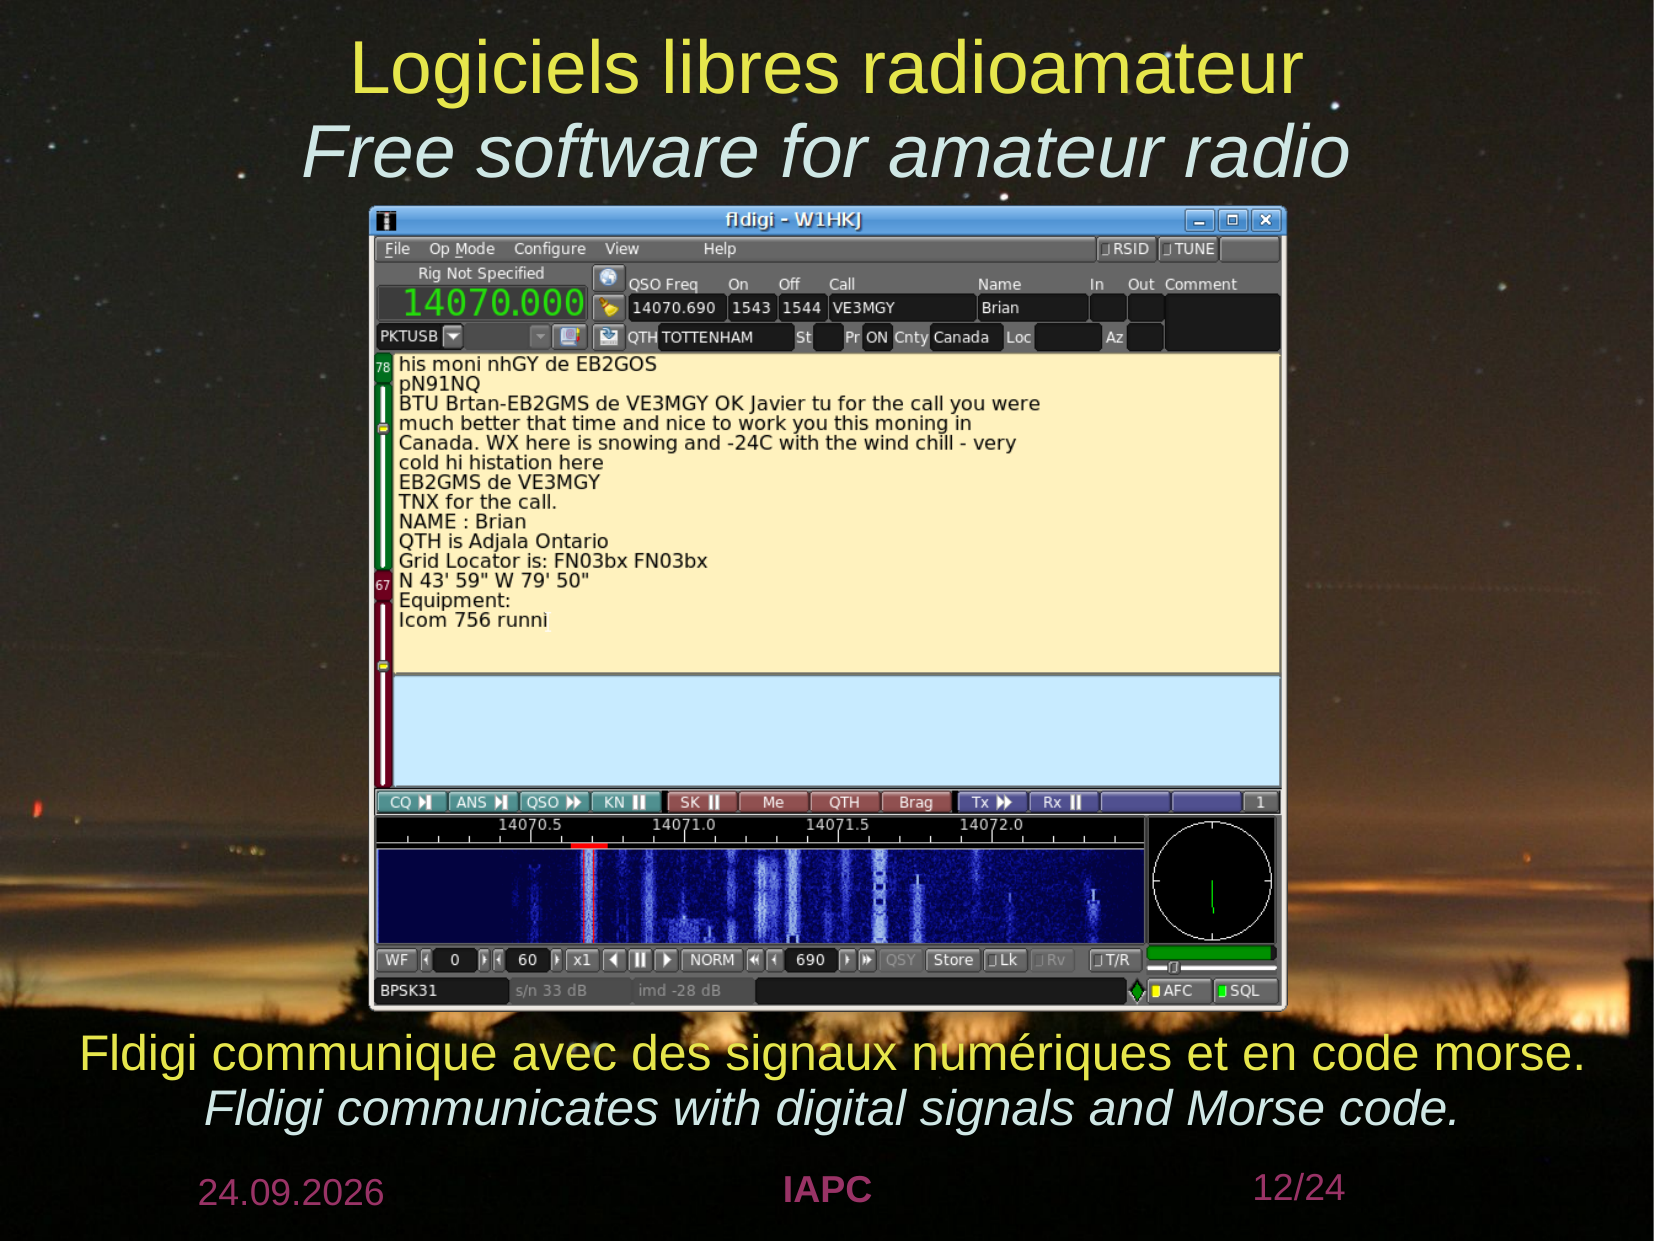

# Logiciels libres radioamateur Free software for amateur radio
Fldigi communique avec des signaux numériques et en code morse.
Fldigi communicates with digital signals and Morse code.